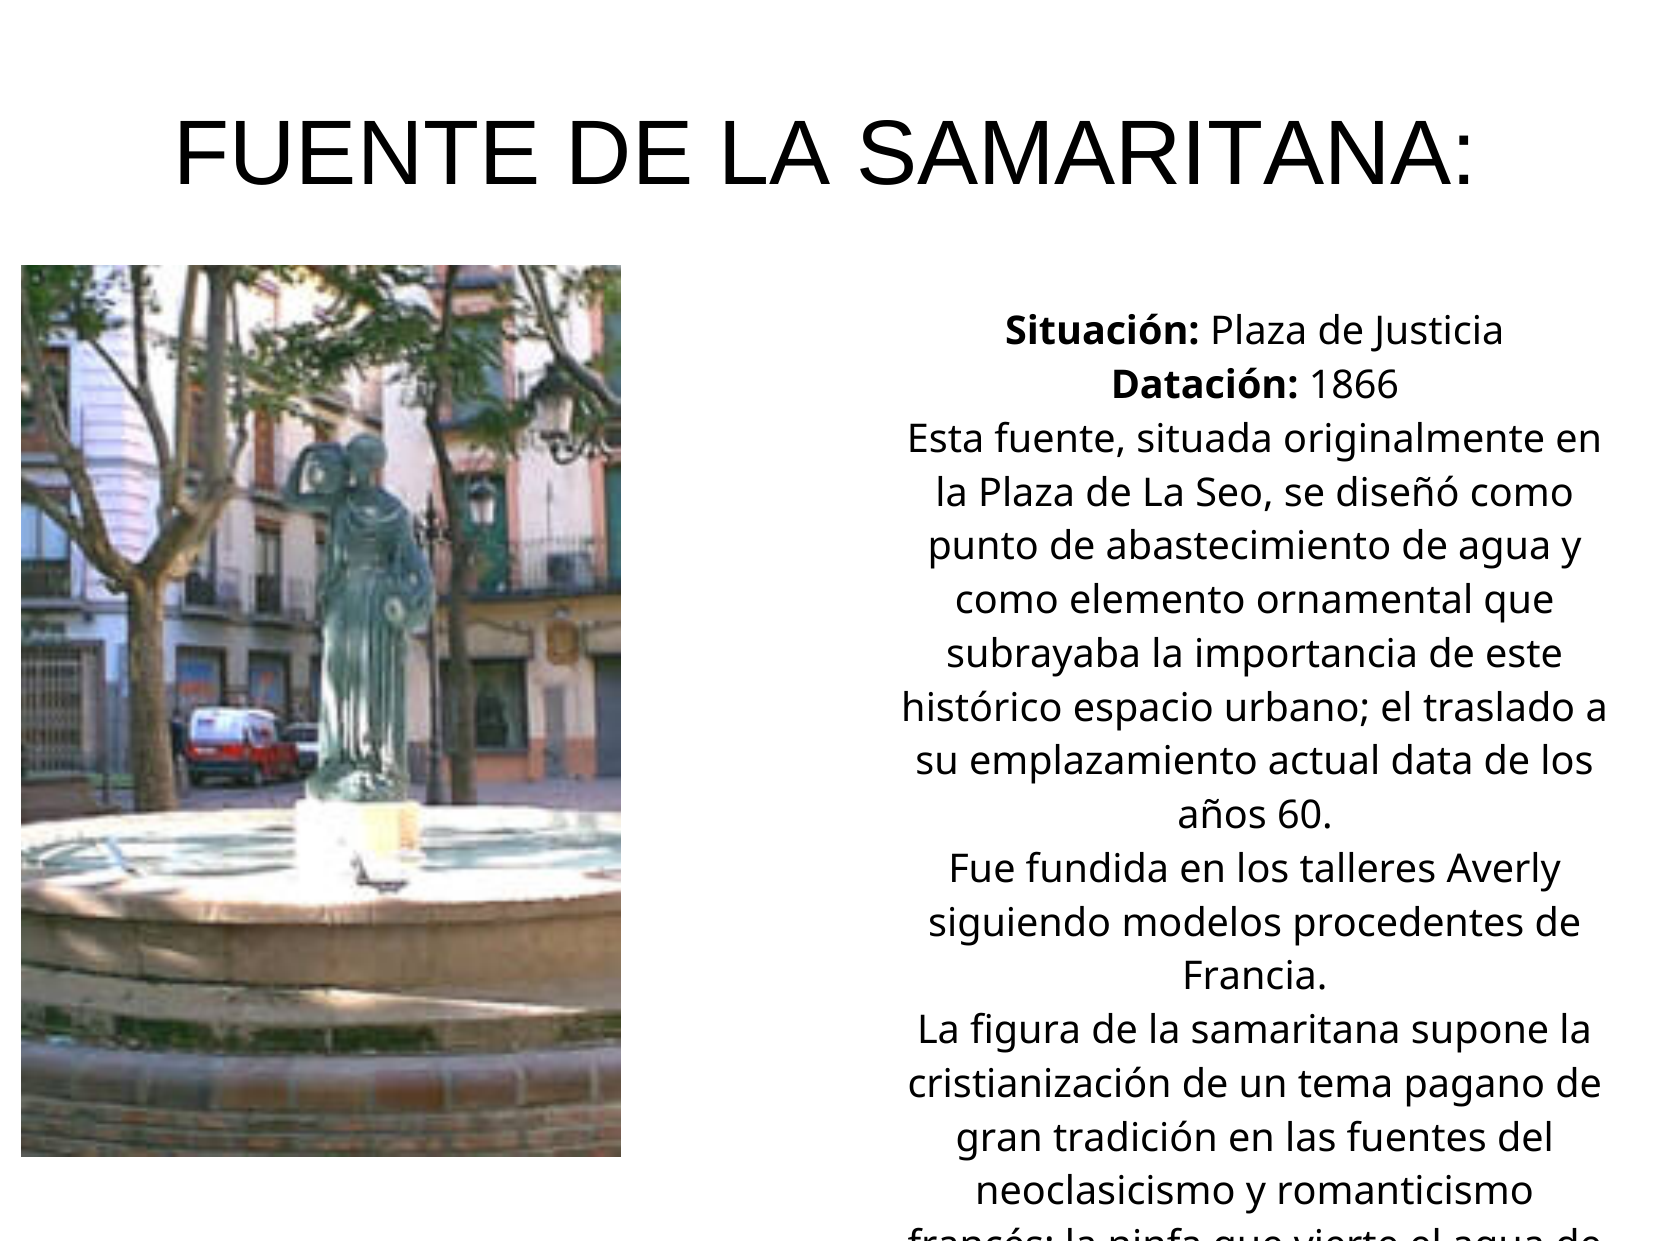

# FUENTE DE LA SAMARITANA:
Situación: Plaza de Justicia
Datación: 1866
Esta fuente, situada originalmente en la Plaza de La Seo, se diseñó como punto de abastecimiento de agua y como elemento ornamental que subrayaba la importancia de este histórico espacio urbano; el traslado a su emplazamiento actual data de los años 60.
Fue fundida en los talleres Averly siguiendo modelos procedentes de Francia.
La figura de la samaritana supone la cristianización de un tema pagano de gran tradición en las fuentes del neoclasicismo y romanticismo francés: la ninfa que vierte el agua de un ánfora.